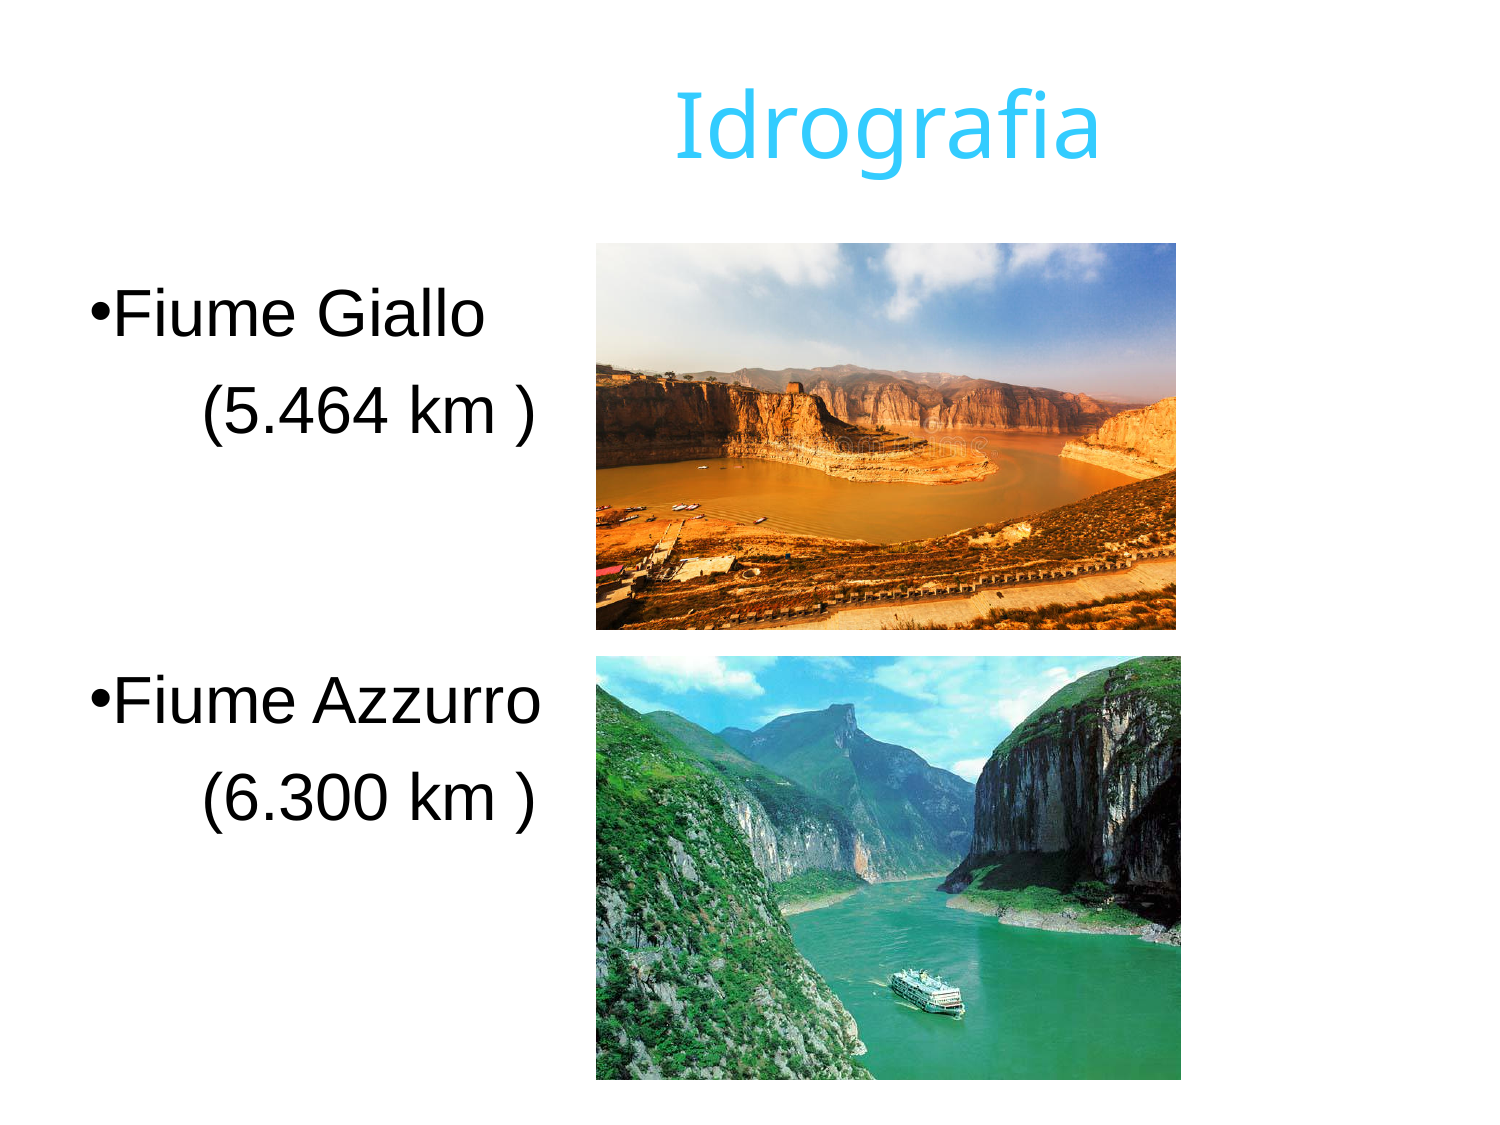

# Idrografia
Fiume Giallo
 (5.464 km )
Fiume Azzurro
 (6.300 km )